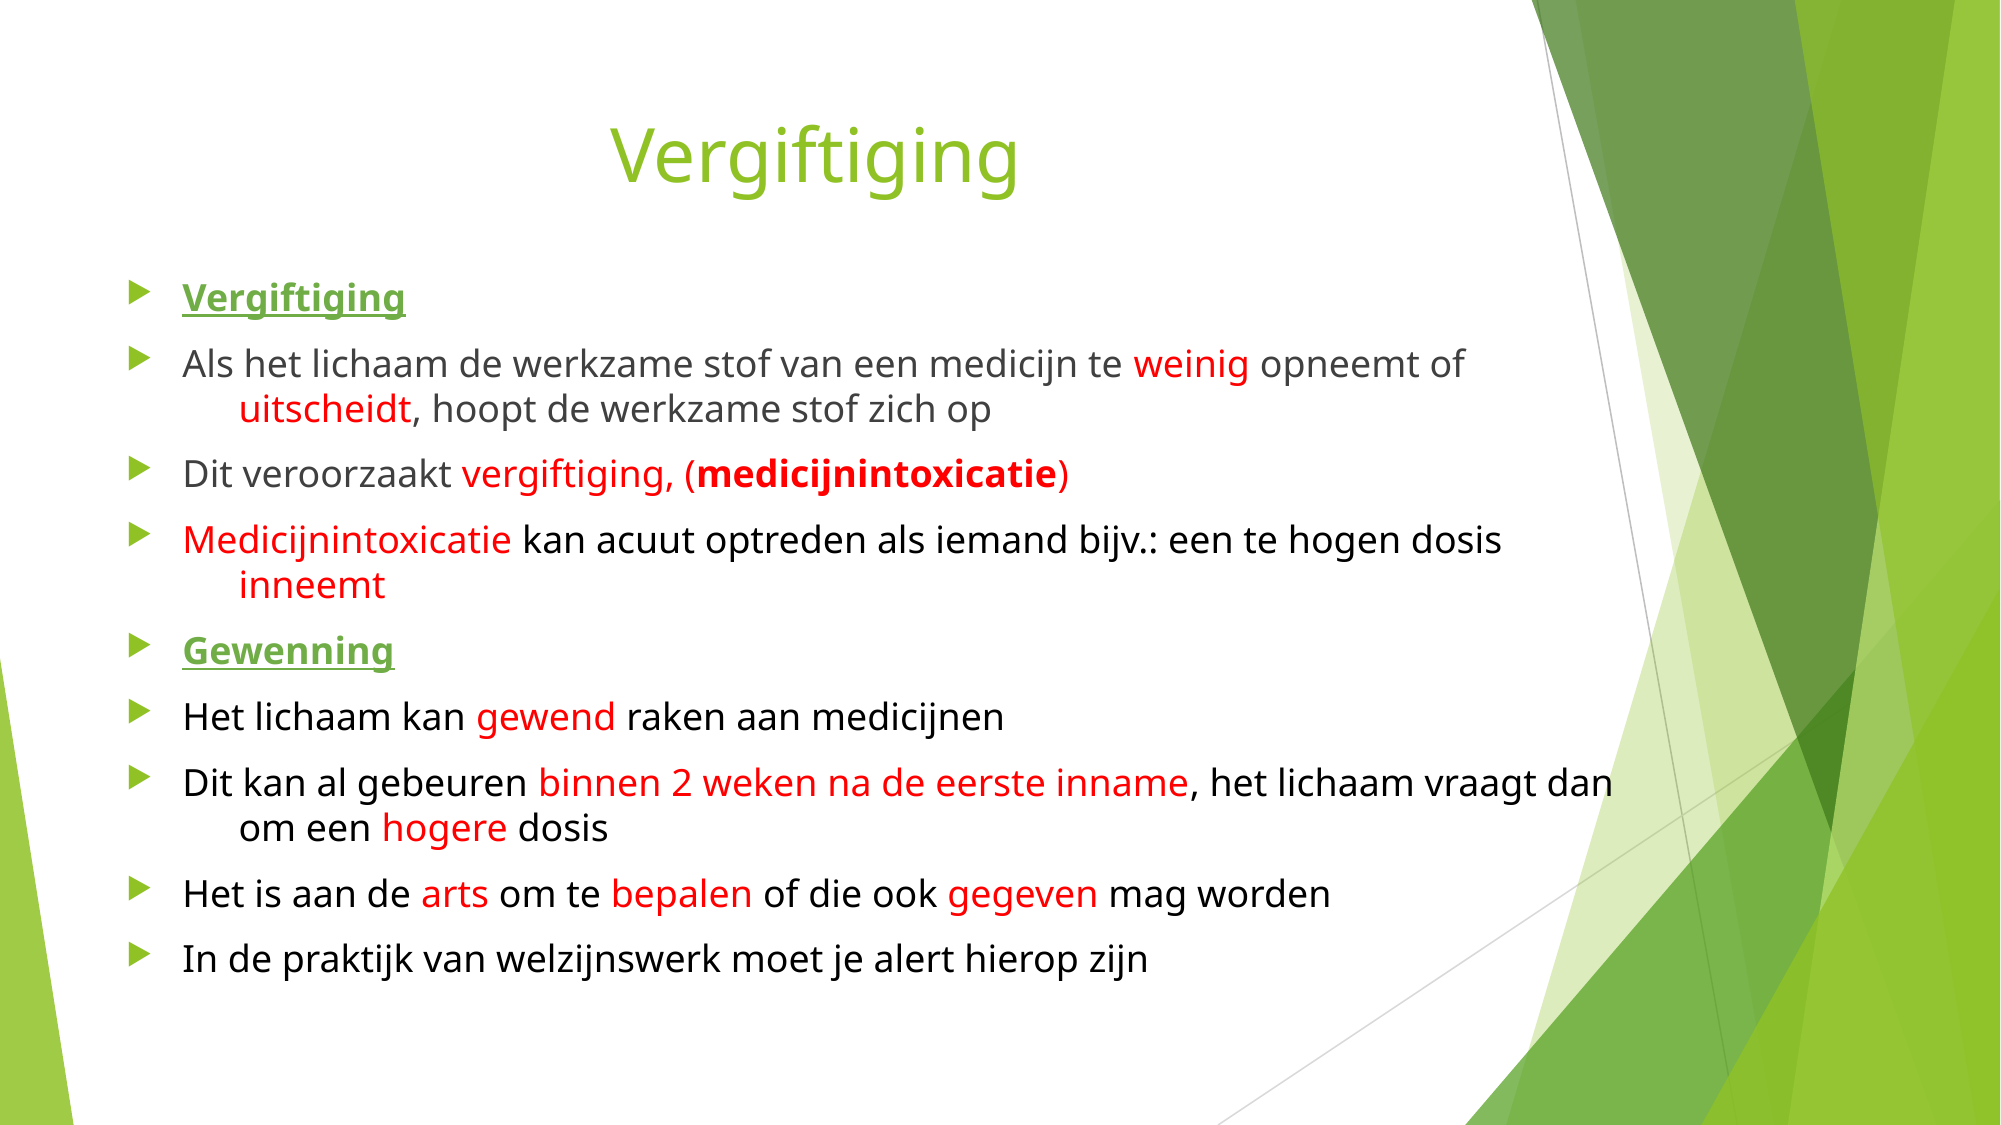

# Vergiftiging
Vergiftiging
Als het lichaam de werkzame stof van een medicijn te weinig opneemt of uitscheidt, hoopt de werkzame stof zich op
Dit veroorzaakt vergiftiging, (medicijnintoxicatie)
Medicijnintoxicatie kan acuut optreden als iemand bijv.: een te hogen dosis inneemt
Gewenning
Het lichaam kan gewend raken aan medicijnen
Dit kan al gebeuren binnen 2 weken na de eerste inname, het lichaam vraagt dan om een hogere dosis
Het is aan de arts om te bepalen of die ook gegeven mag worden
In de praktijk van welzijnswerk moet je alert hierop zijn